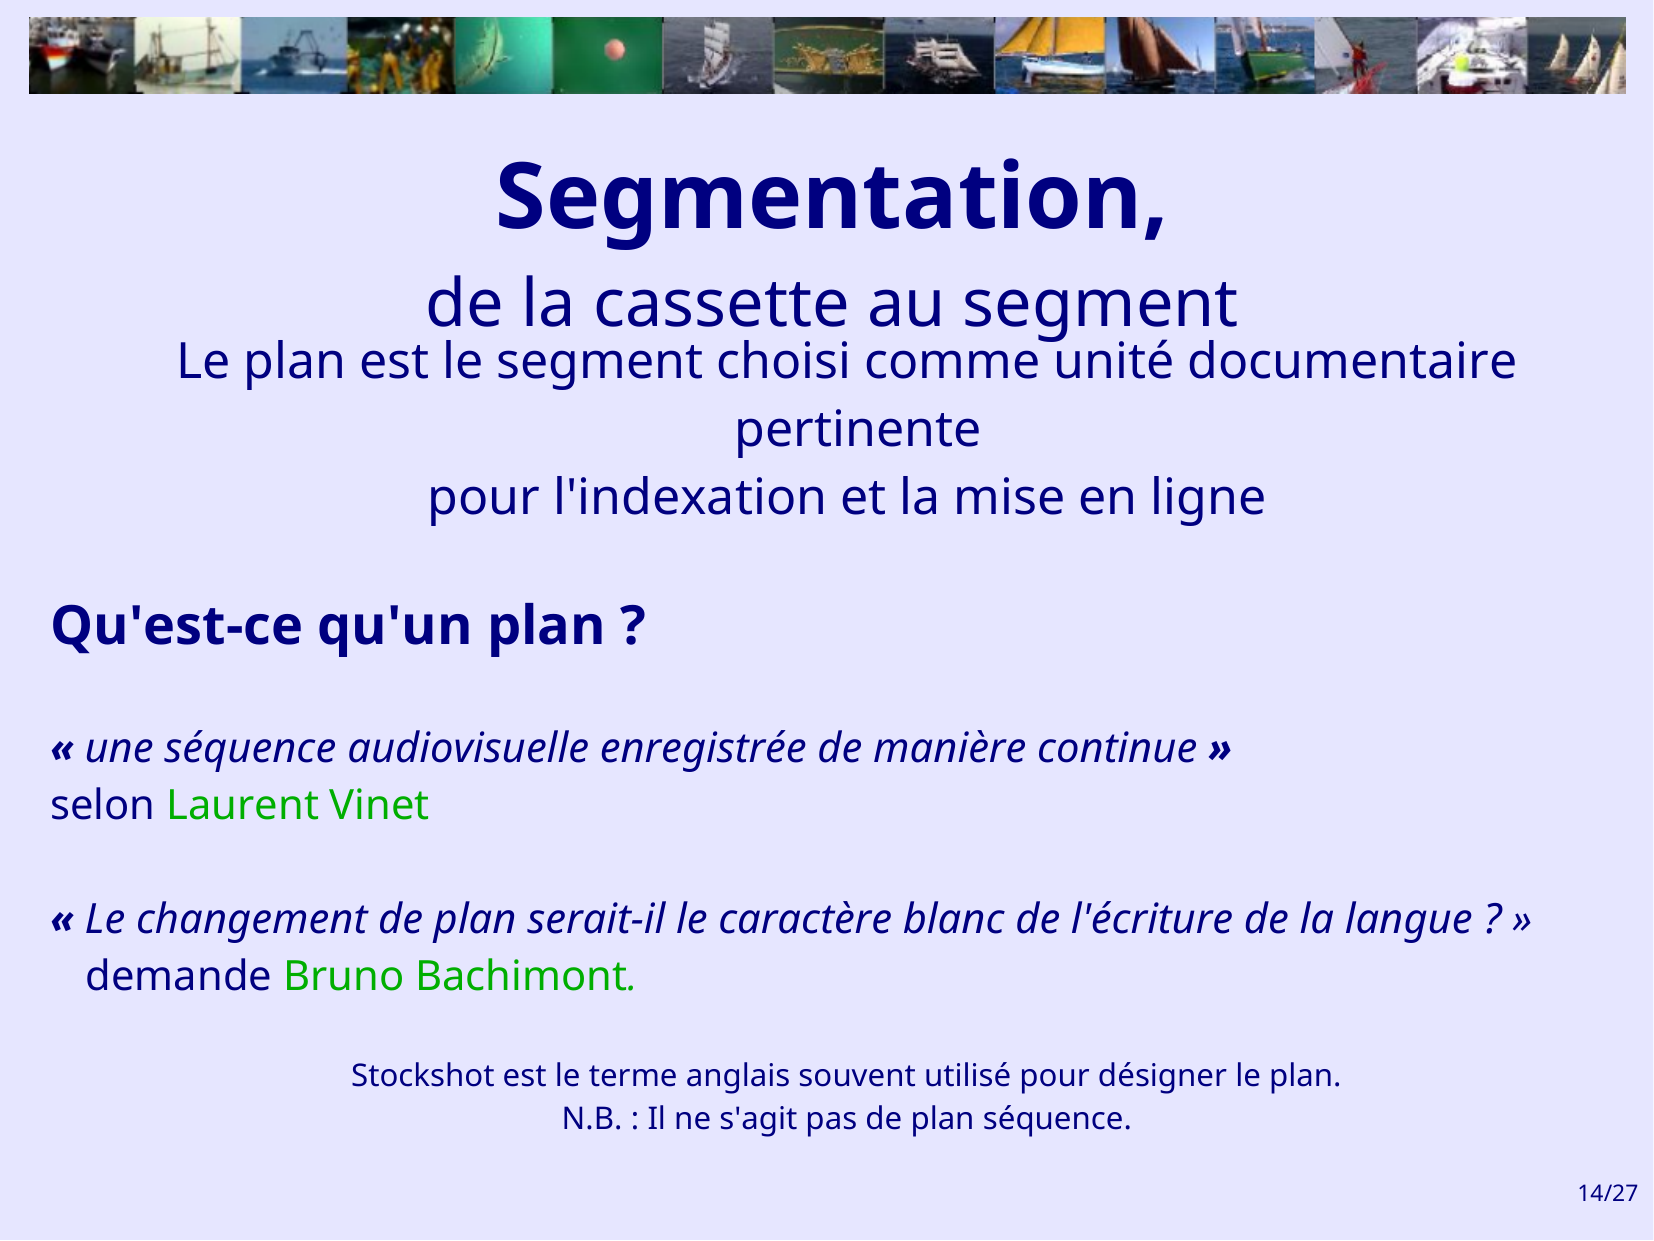

# Segmentation, de la cassette au segment
Le plan est le segment choisi comme unité documentaire pertinente
pour l'indexation et la mise en ligne
Qu'est-ce qu'un plan ?
« une séquence audiovisuelle enregistrée de manière continue »
selon Laurent Vinet
« Le changement de plan serait-il le caractère blanc de l'écriture de la langue ? » demande Bruno Bachimont.
Stockshot est le terme anglais souvent utilisé pour désigner le plan.
N.B. : Il ne s'agit pas de plan séquence.